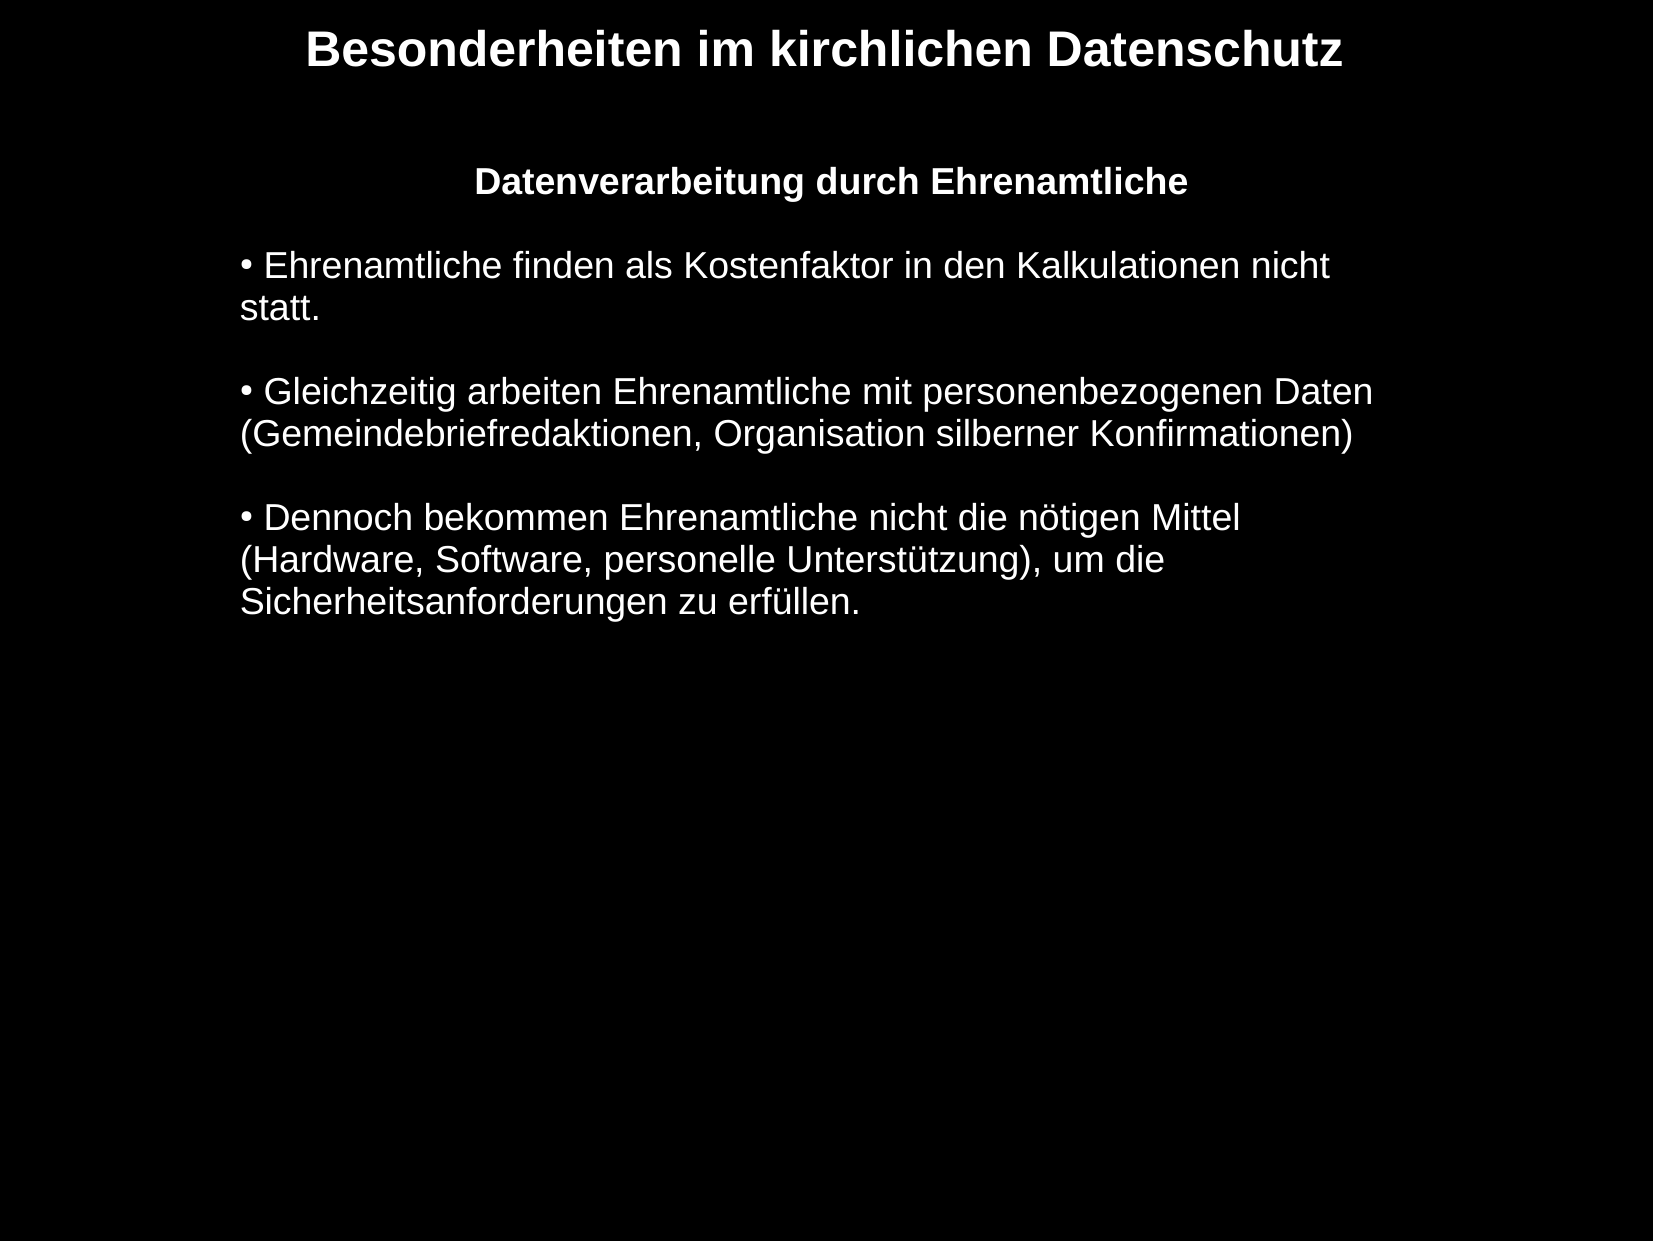

Besonderheiten im kirchlichen Datenschutz
Datenverarbeitung durch Ehrenamtliche
 Ehrenamtliche finden als Kostenfaktor in den Kalkulationen nicht statt.
 Gleichzeitig arbeiten Ehrenamtliche mit personenbezogenen Daten (Gemeindebriefredaktionen, Organisation silberner Konfirmationen)
 Dennoch bekommen Ehrenamtliche nicht die nötigen Mittel (Hardware, Software, personelle Unterstützung), um die Sicherheitsanforderungen zu erfüllen.